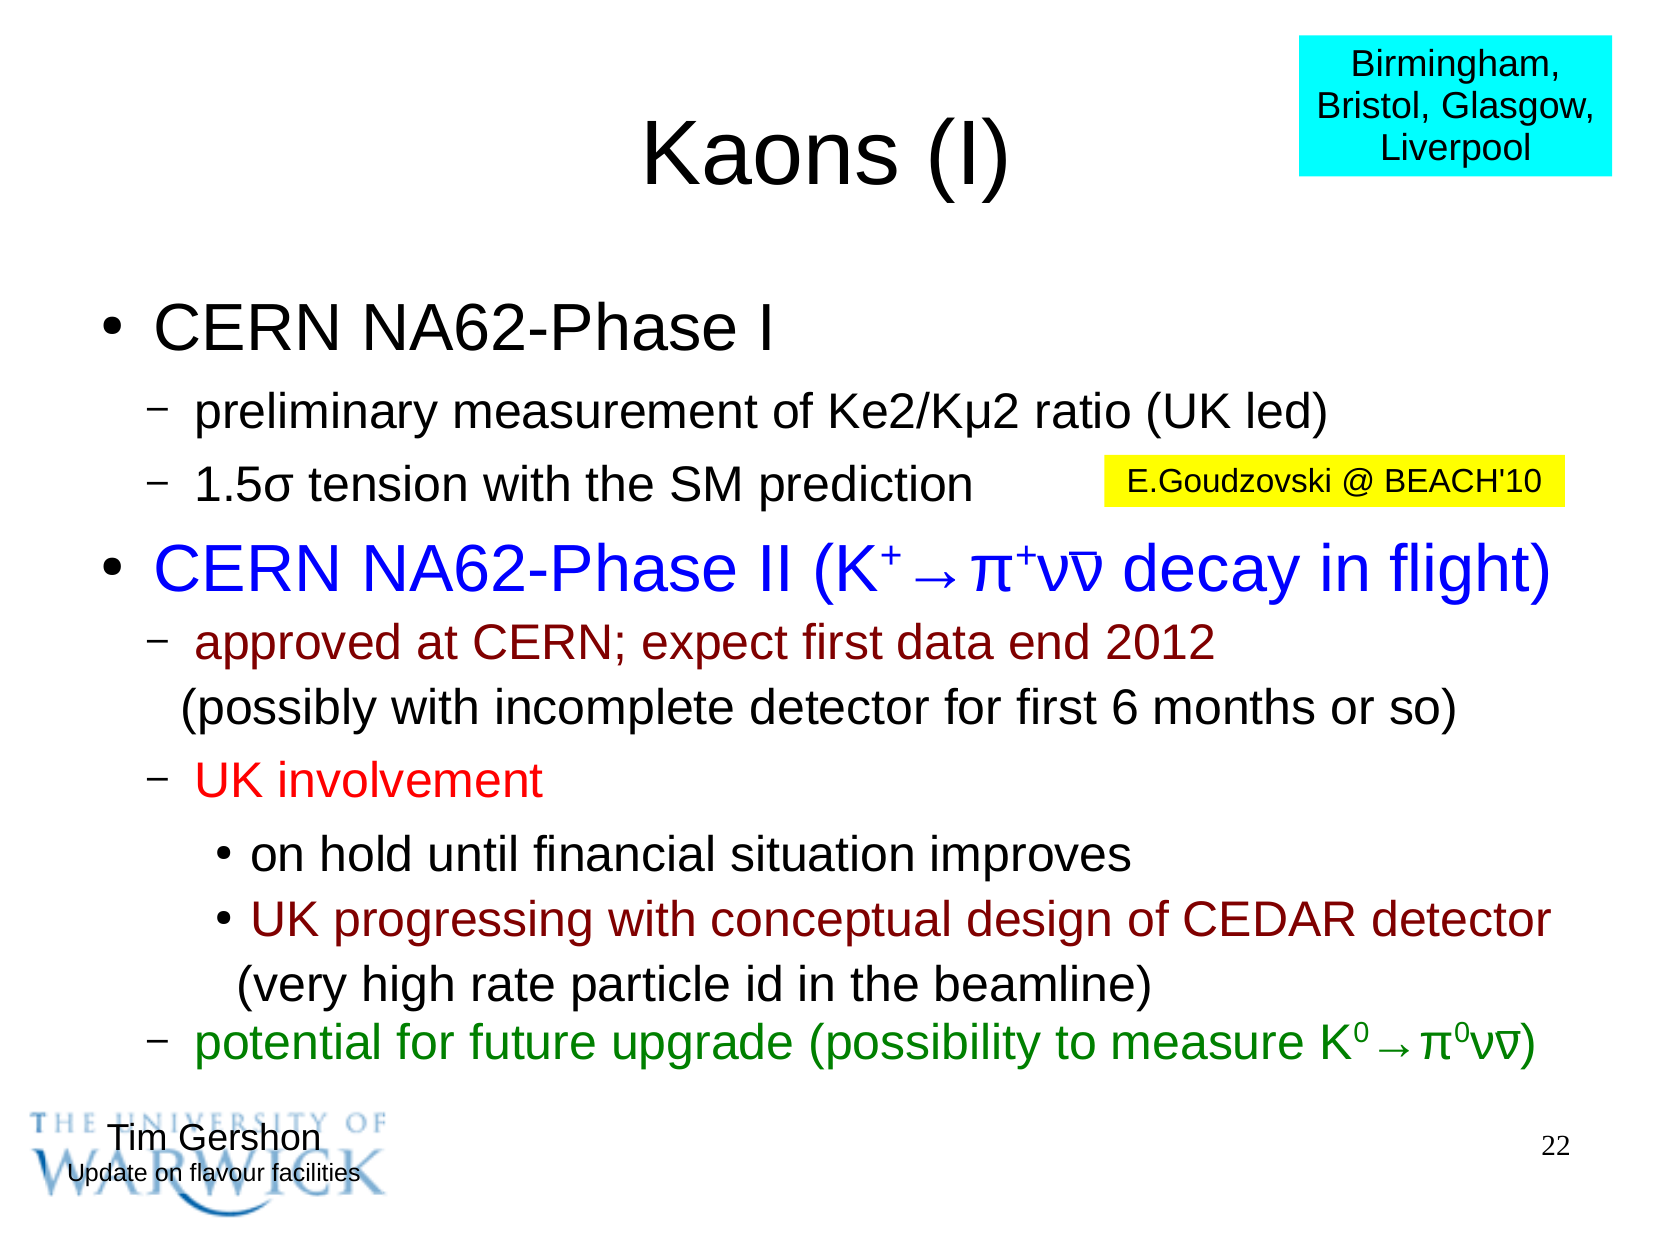

Birmingham, Bristol, Glasgow, Liverpool
# Kaons (I)
CERN NA62-Phase I
preliminary measurement of Ke2/Kμ2 ratio (UK led)
1.5σ tension with the SM prediction
CERN NA62-Phase II (K+→π+νν decay in flight)
approved at CERN; expect first data end 2012
 (possibly with incomplete detector for first 6 months or so)
UK involvement
on hold until financial situation improves
UK progressing with conceptual design of CEDAR detector
 (very high rate particle id in the beamline)
potential for future upgrade (possibility to measure K0→π0νν)
E.Goudzovski @ BEACH'10
–
–
Tim Gershon
Update on flavour facilities
22